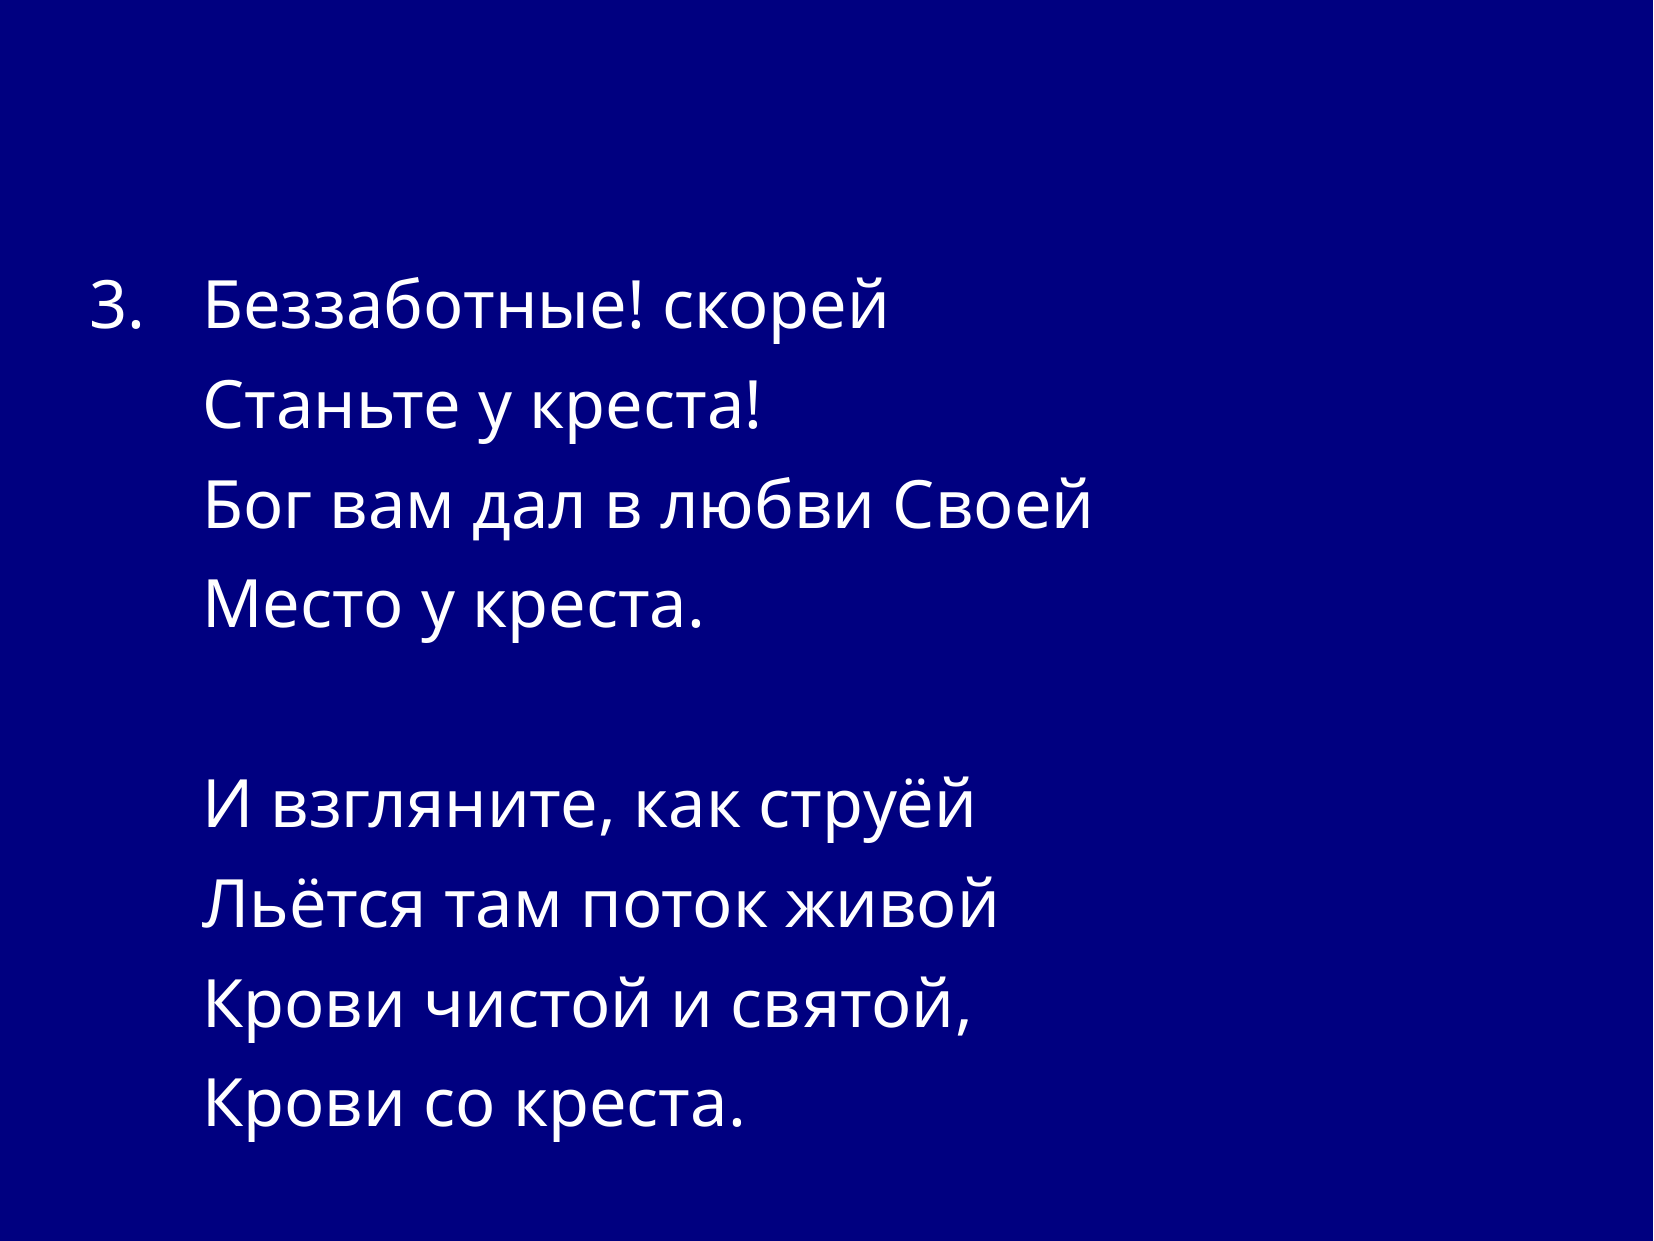

3.	Беззаботные! скорей
	Станьте у креста!
	Бог вам дал в любви Своей
	Место у креста.
	И взгляните, как струёй
	Льётся там поток живой
	Крови чистой и святой,
	Крови со креста.